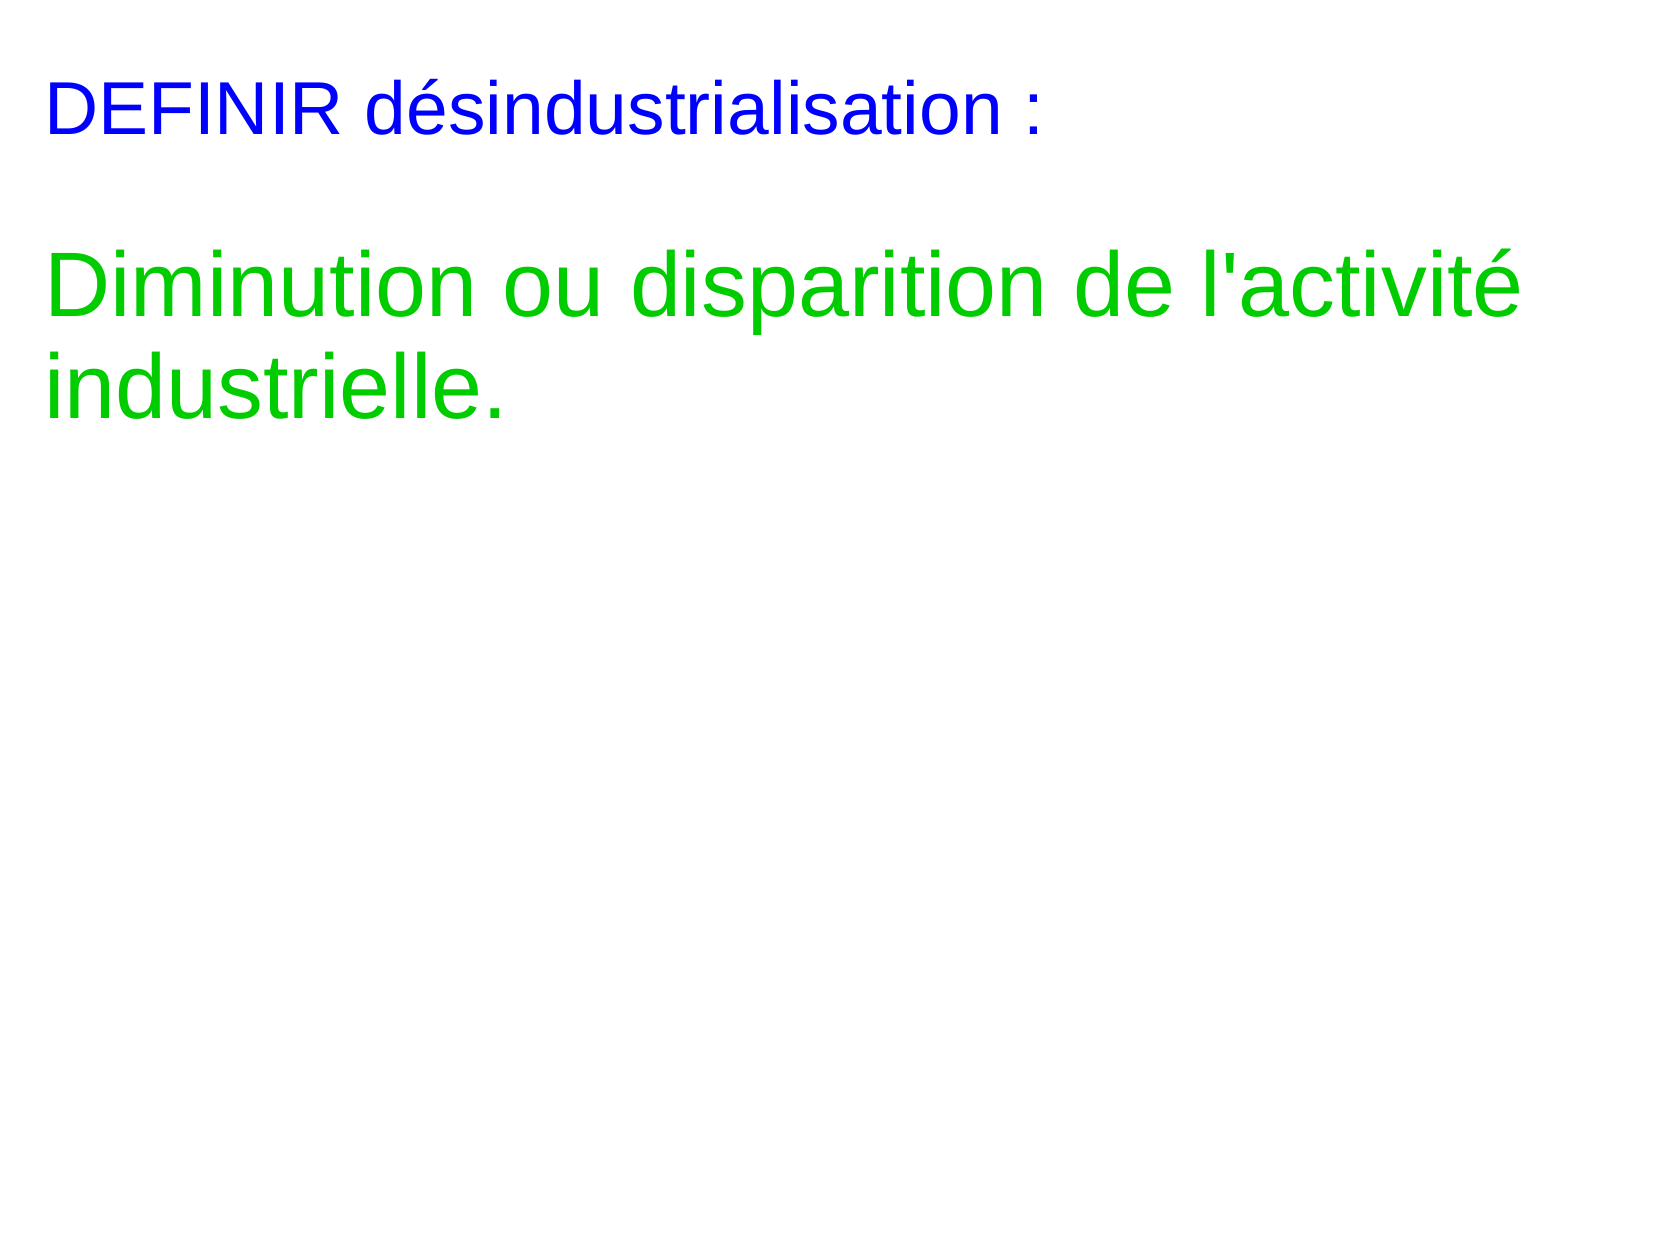

DEFINIR désindustrialisation :
Diminution ou disparition de l'activité industrielle.